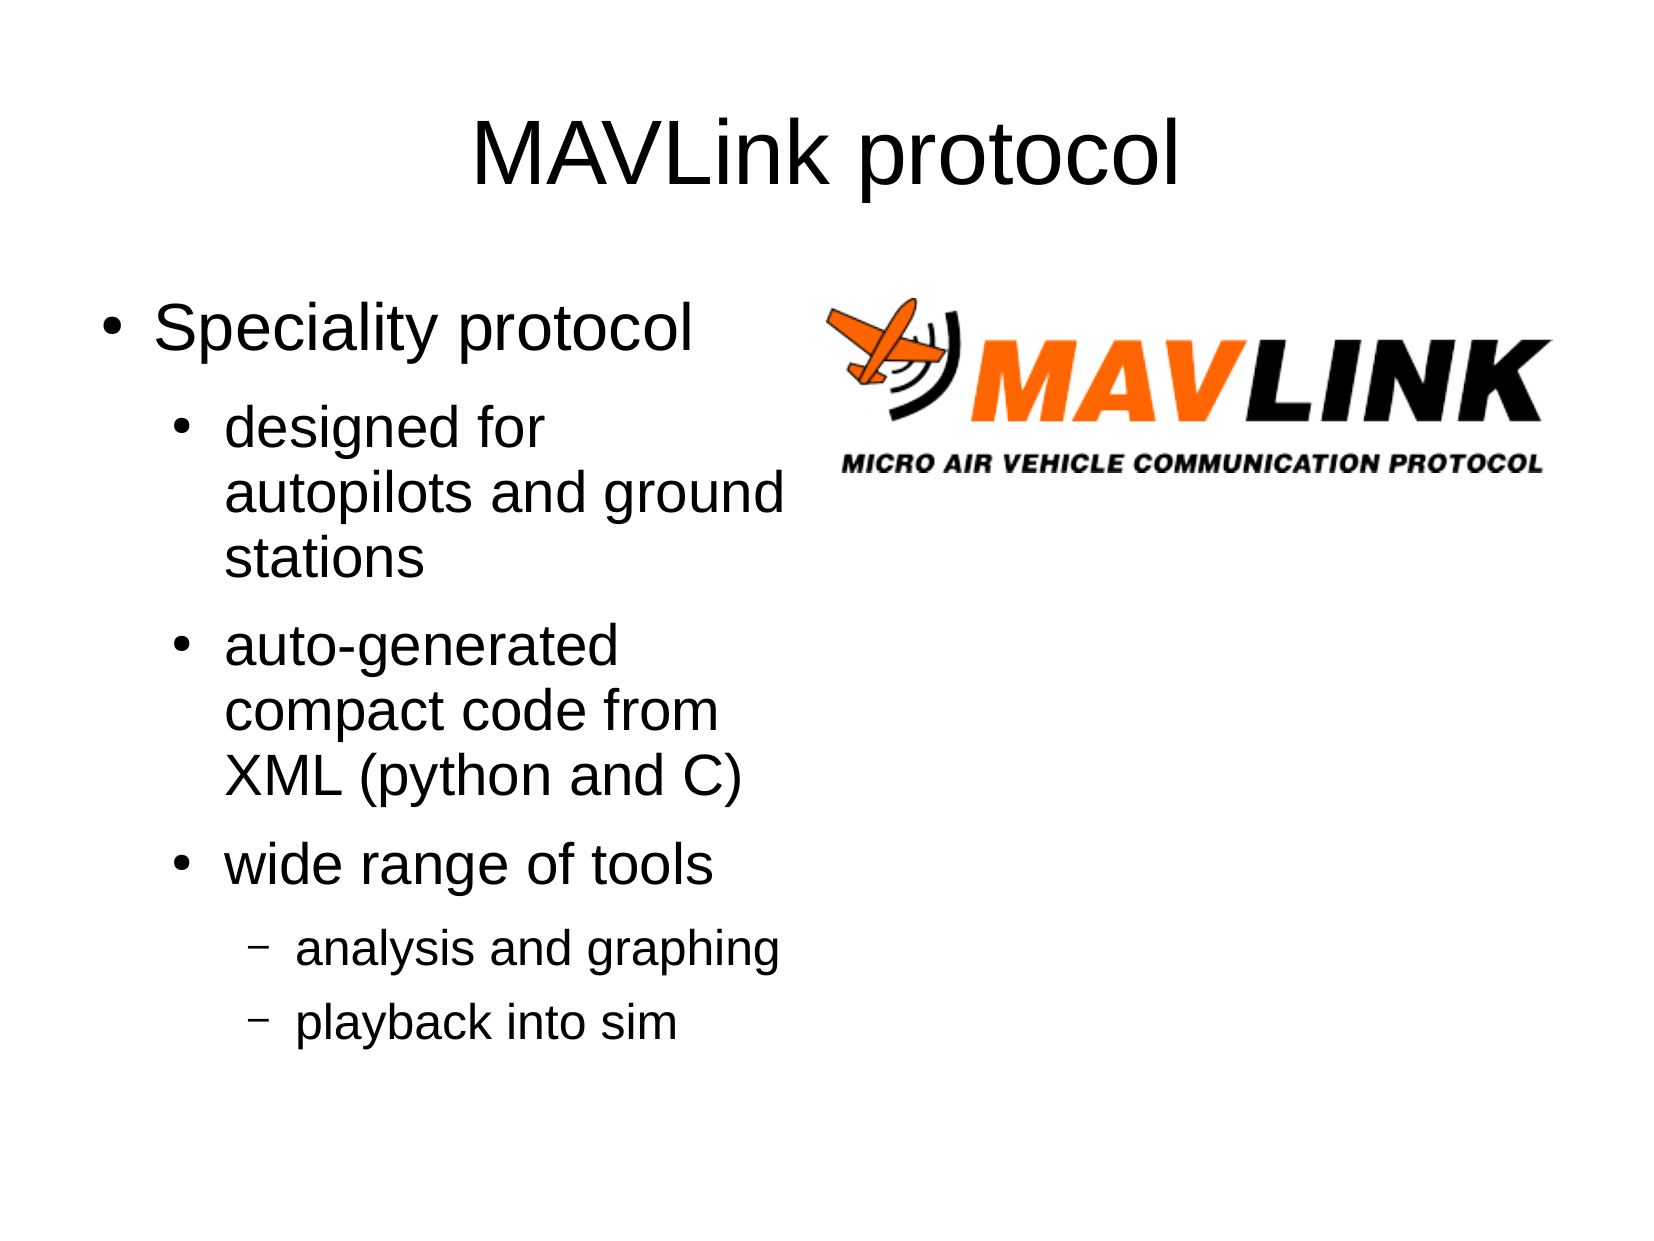

# MAVLink protocol
Speciality protocol
designed for autopilots and ground stations
auto-generated compact code from XML (python and C)
wide range of tools
analysis and graphing
playback into sim